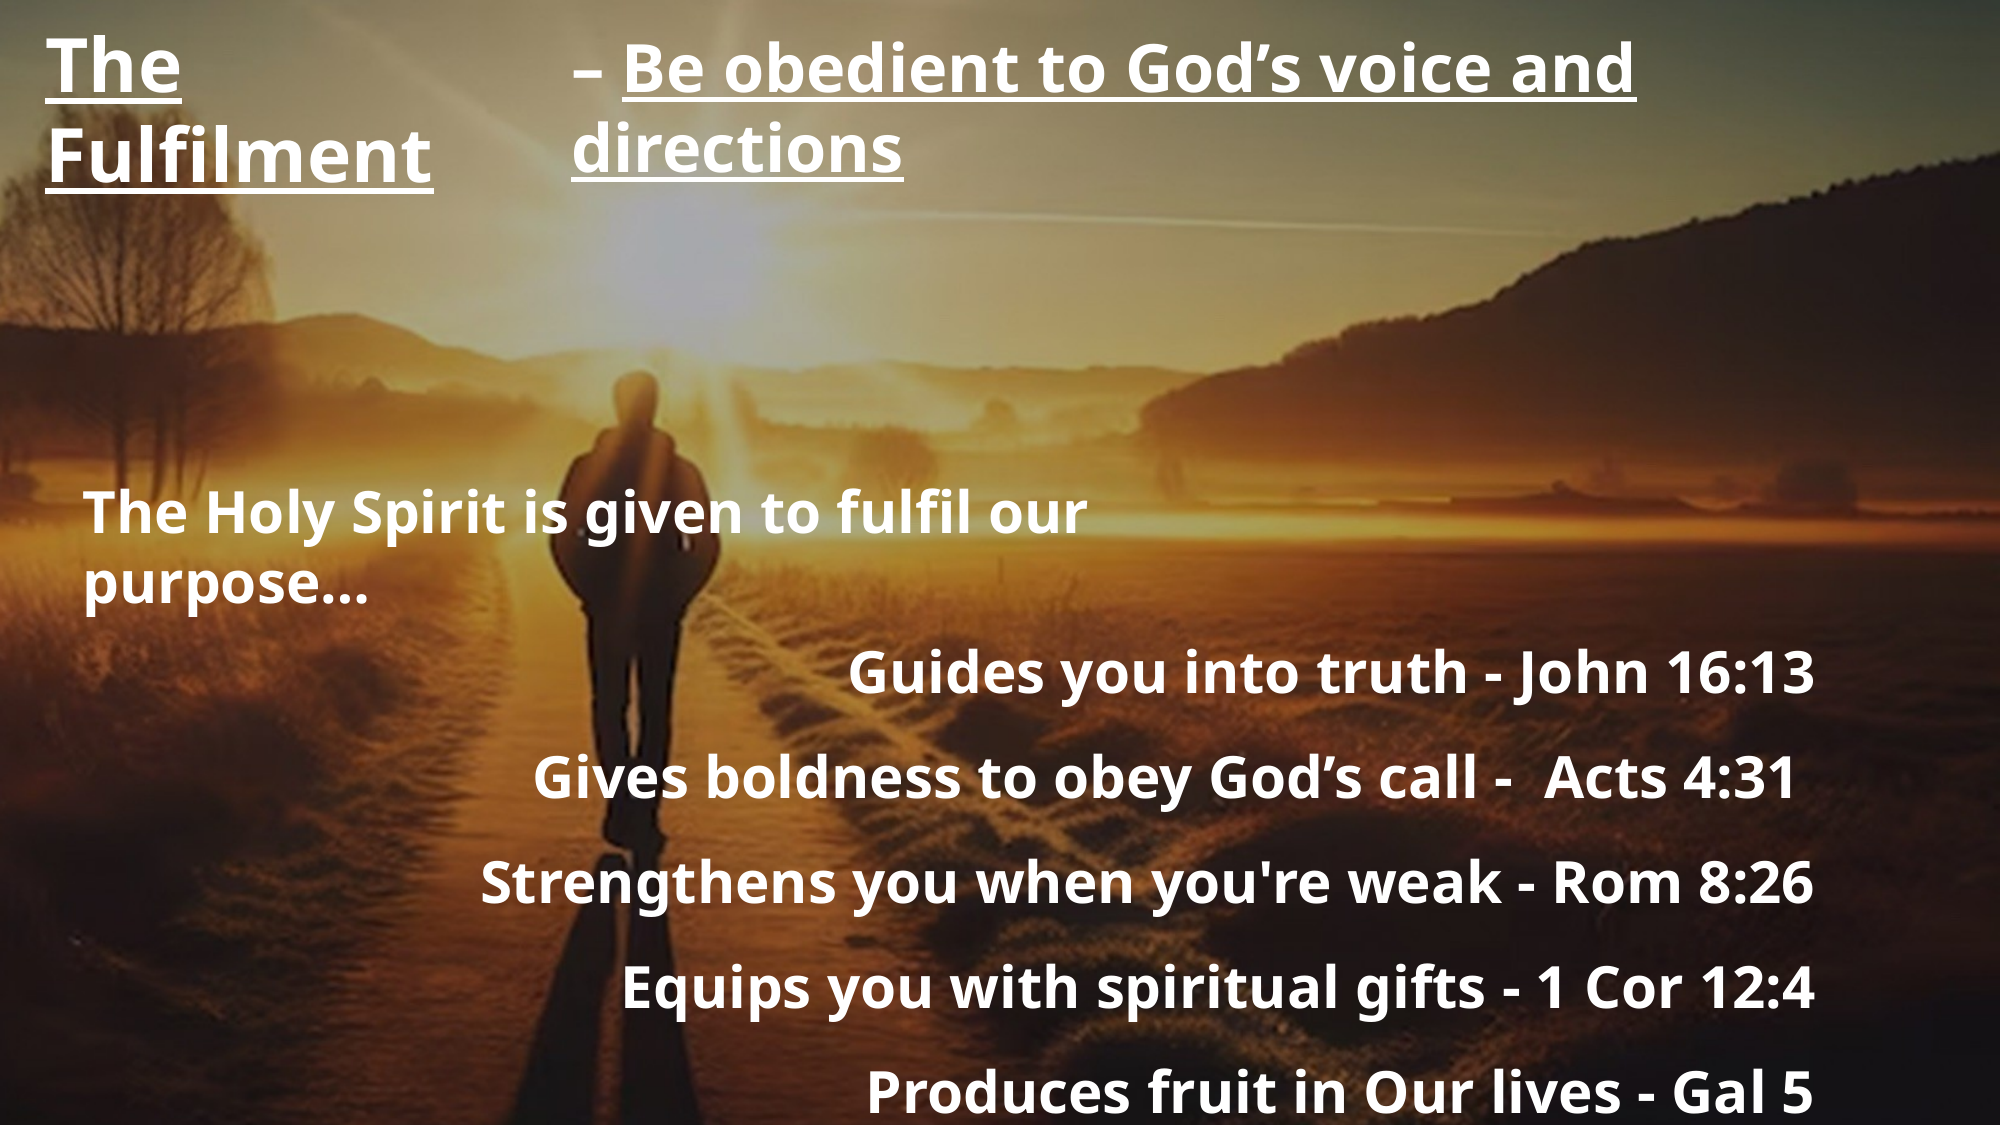

The Fulfilment
– Be obedient to God’s voice and directions
The Holy Spirit is given to fulfil our purpose…
Guides you into truth - John 16:13
Gives boldness to obey God’s call - Acts 4:31
Strengthens you when you're weak - Rom 8:26
Equips you with spiritual gifts - 1 Cor 12:4
Produces fruit in Our lives - Gal 5